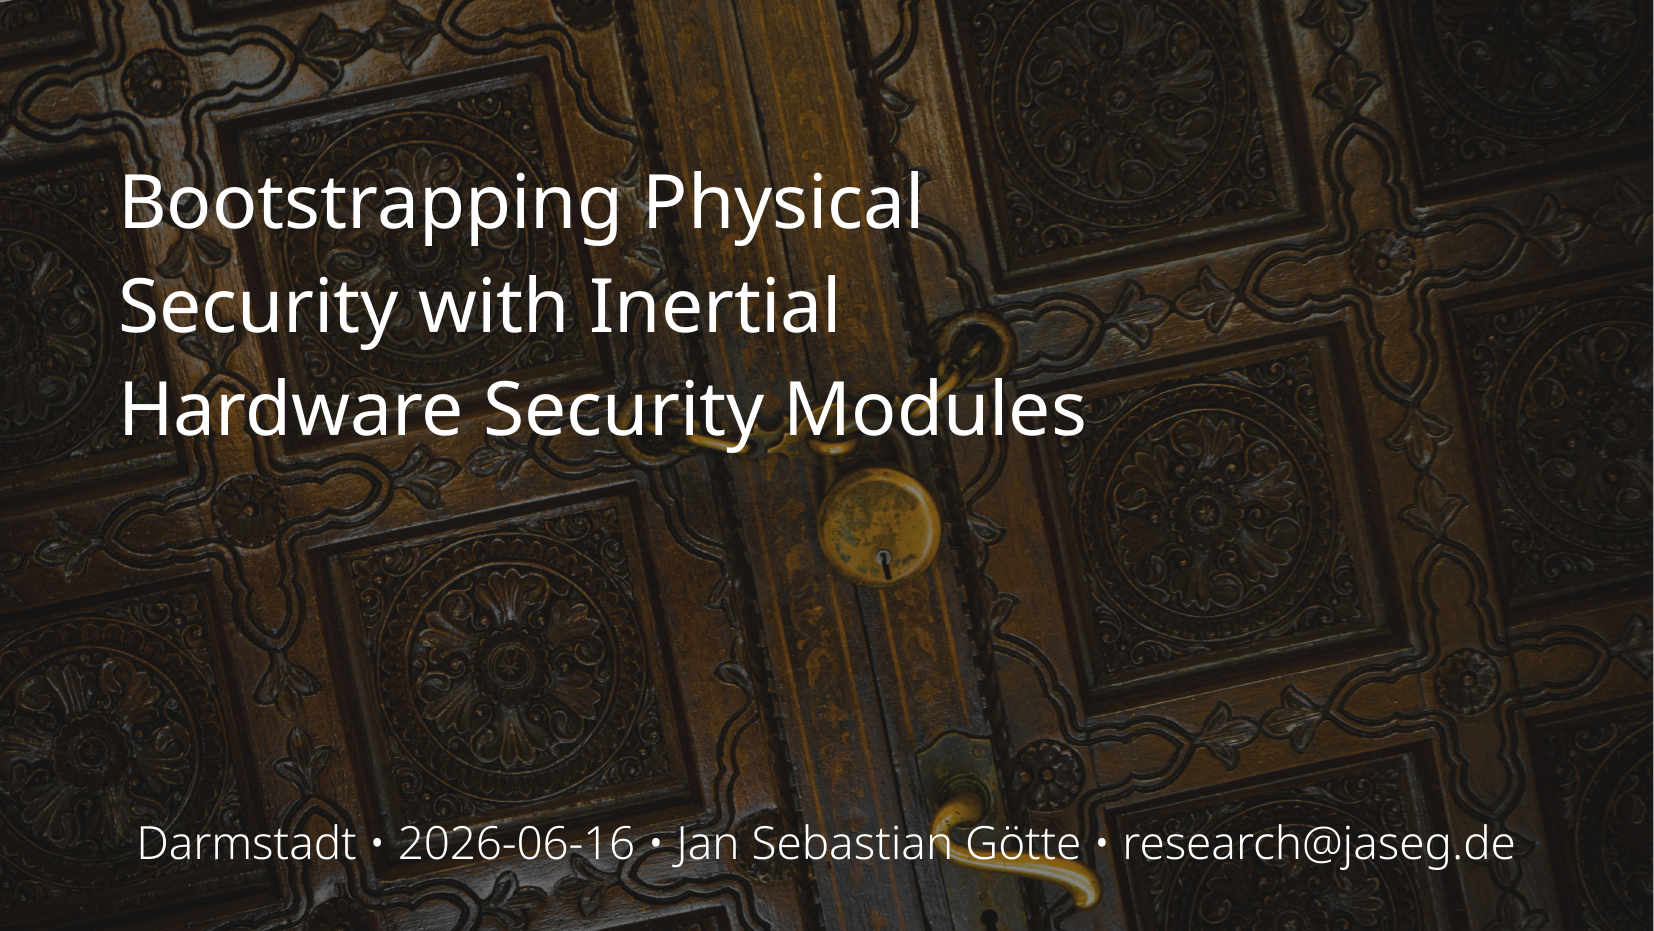

# Bootstrapping Physical Security with Inertial Hardware Security Modules
Darmstadt • 2026-06-16 • Jan Sebastian Götte • research@jaseg.de